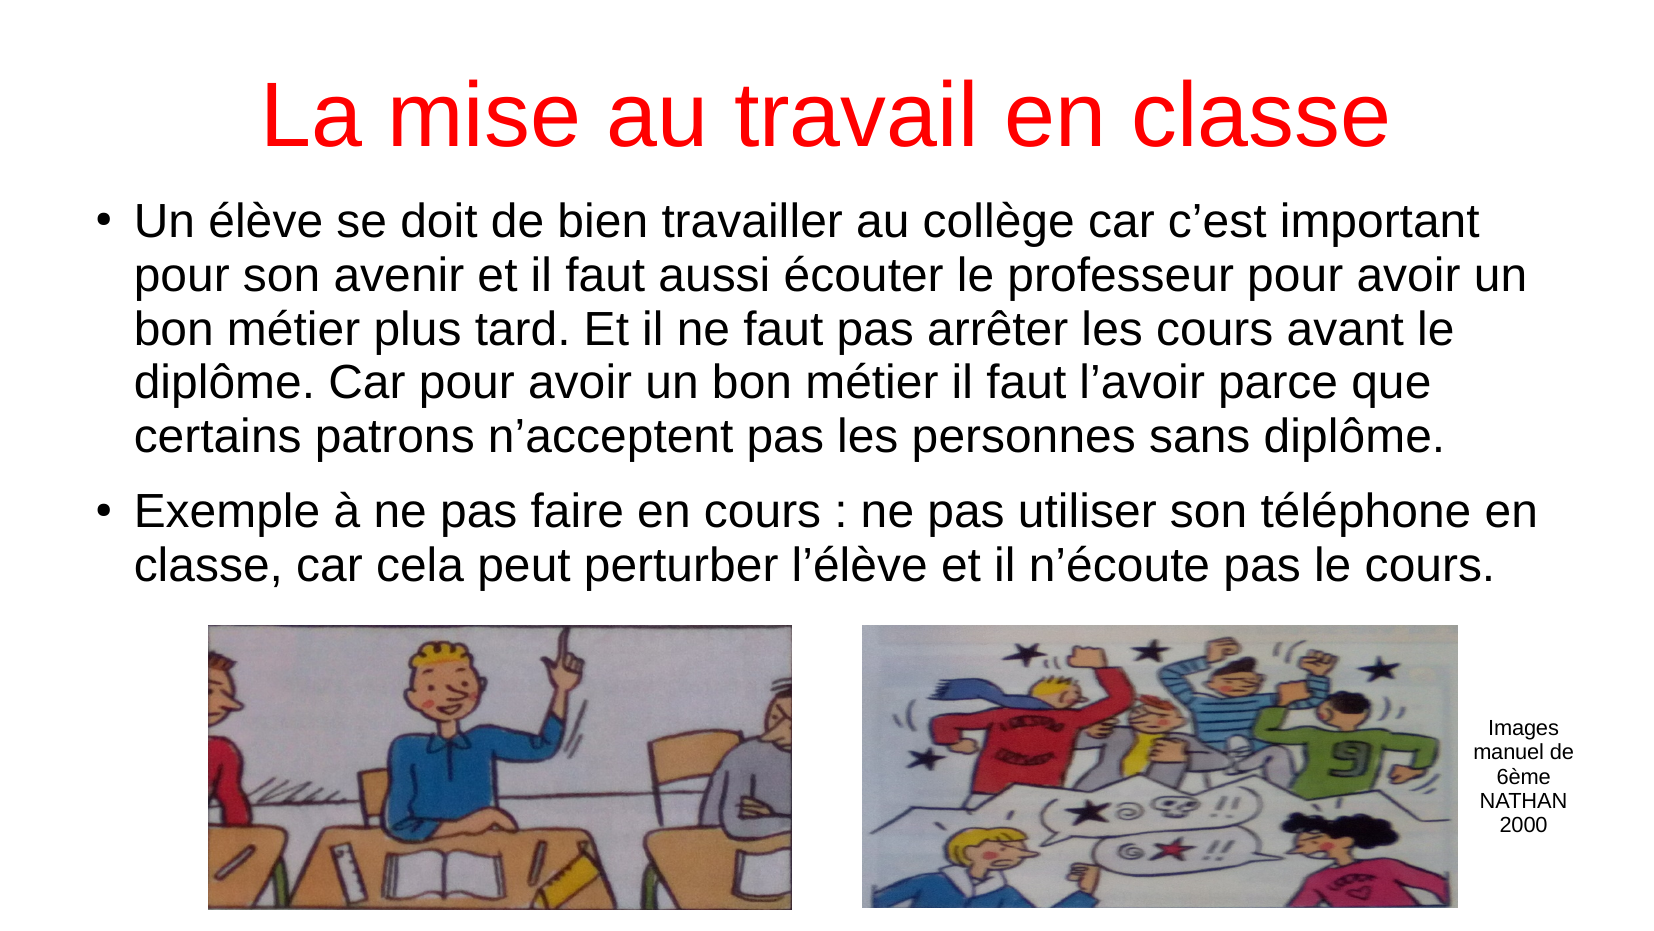

# La mise au travail en classe
Un élève se doit de bien travailler au collège car c’est important pour son avenir et il faut aussi écouter le professeur pour avoir un bon métier plus tard. Et il ne faut pas arrêter les cours avant le diplôme. Car pour avoir un bon métier il faut l’avoir parce que certains patrons n’acceptent pas les personnes sans diplôme.
Exemple à ne pas faire en cours : ne pas utiliser son téléphone en classe, car cela peut perturber l’élève et il n’écoute pas le cours.
Images manuel de 6ème NATHAN
2000